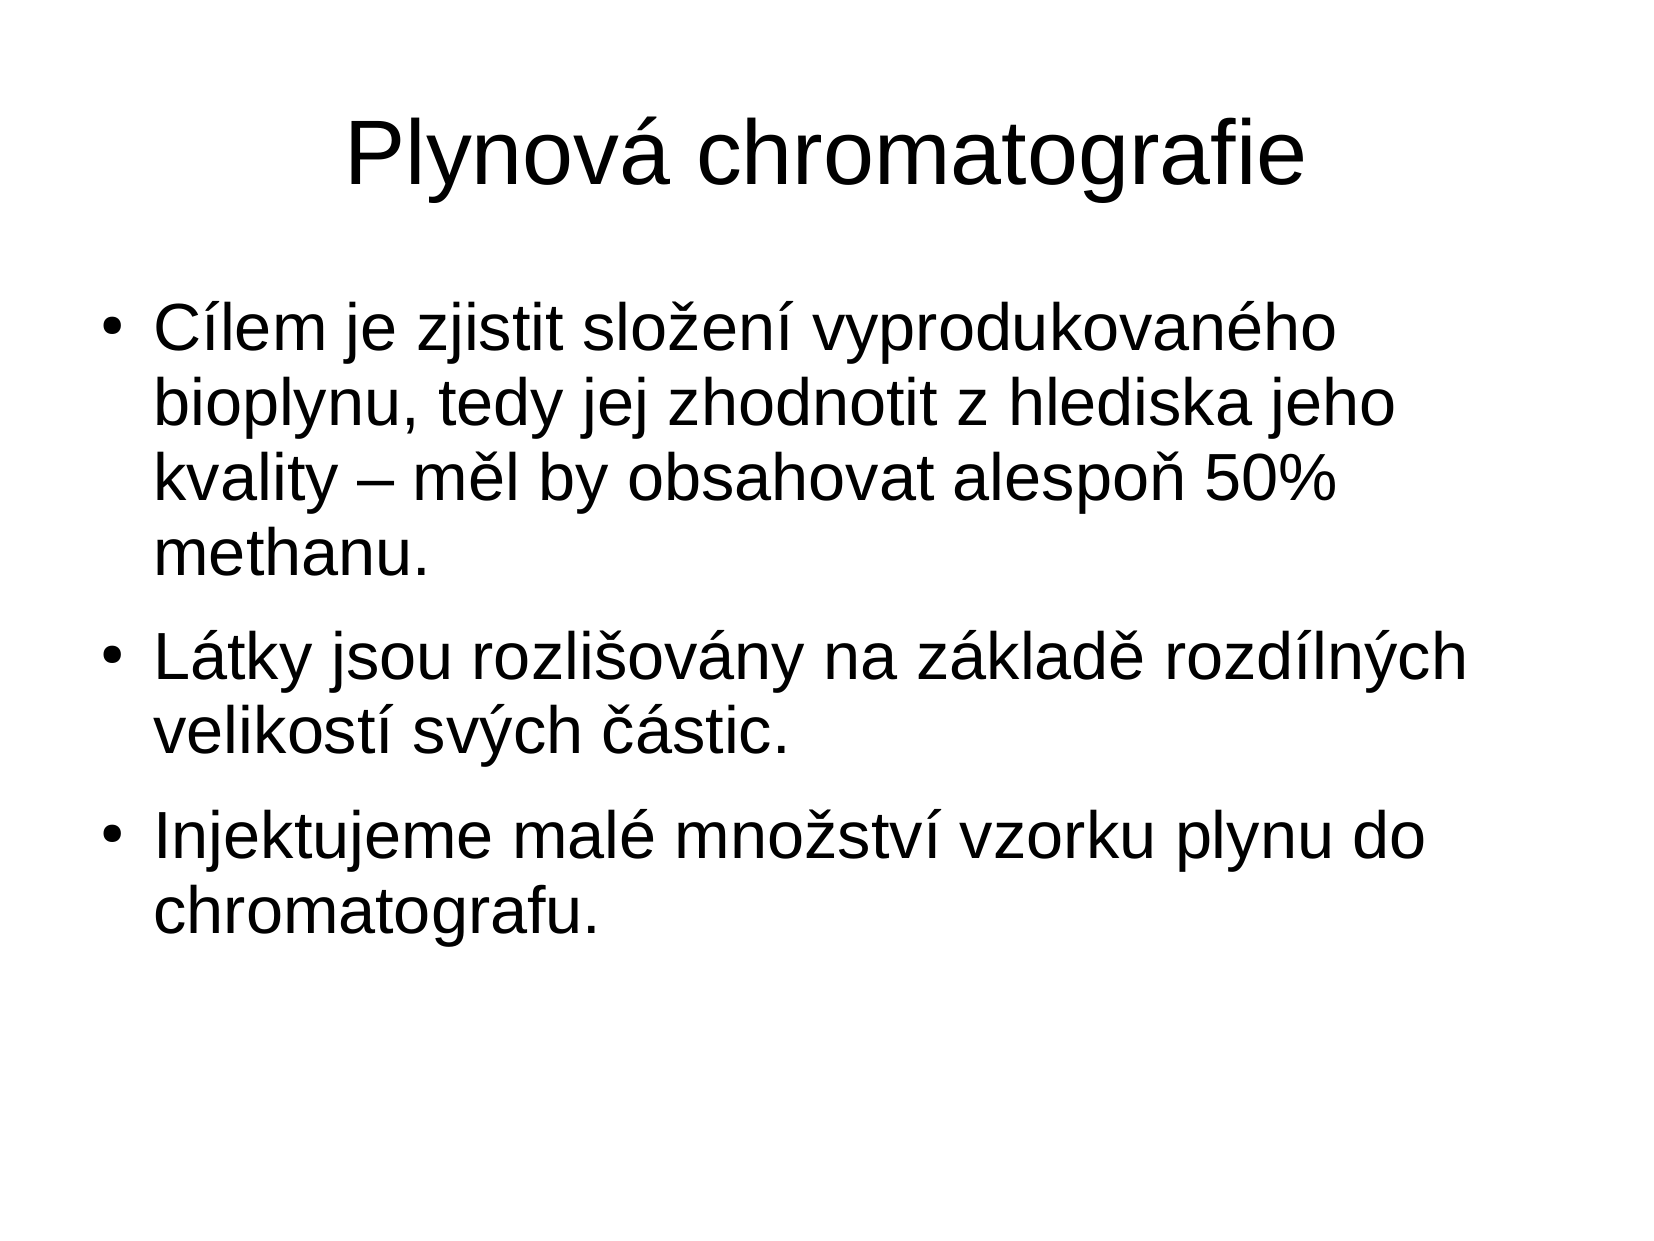

# Plynová chromatografie
Cílem je zjistit složení vyprodukovaného bioplynu, tedy jej zhodnotit z hlediska jeho kvality – měl by obsahovat alespoň 50% methanu.
Látky jsou rozlišovány na základě rozdílných velikostí svých částic.
Injektujeme malé množství vzorku plynu do chromatografu.